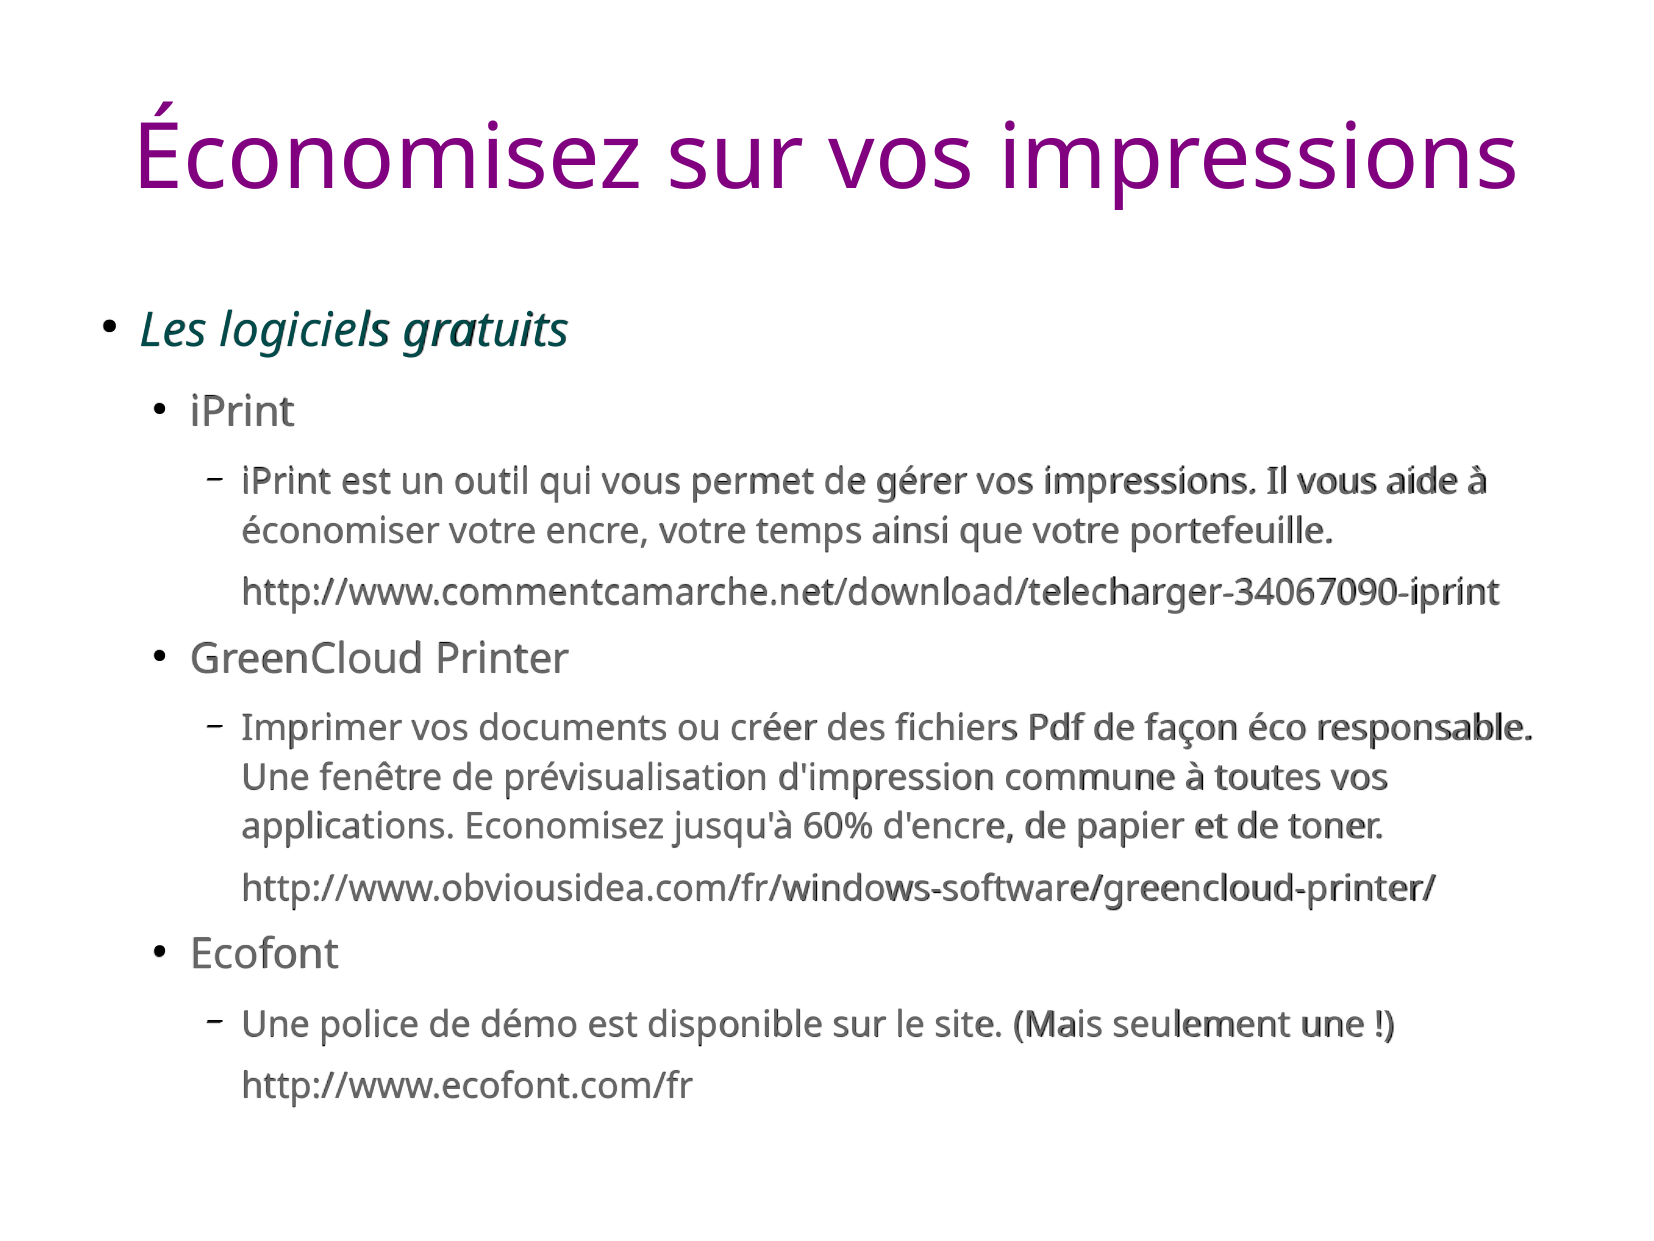

# Économisez sur vos impressions
Les logiciels gratuits
iPrint
iPrint est un outil qui vous permet de gérer vos impressions. Il vous aide à économiser votre encre, votre temps ainsi que votre portefeuille.
http://www.commentcamarche.net/download/telecharger-34067090-iprint
GreenCloud Printer
Imprimer vos documents ou créer des fichiers Pdf de façon éco responsable. Une fenêtre de prévisualisation d'impression commune à toutes vos applications. Economisez jusqu'à 60% d'encre, de papier et de toner.
http://www.obviousidea.com/fr/windows-software/greencloud-printer/
Ecofont
Une police de démo est disponible sur le site. (Mais seulement une !)
http://www.ecofont.com/fr